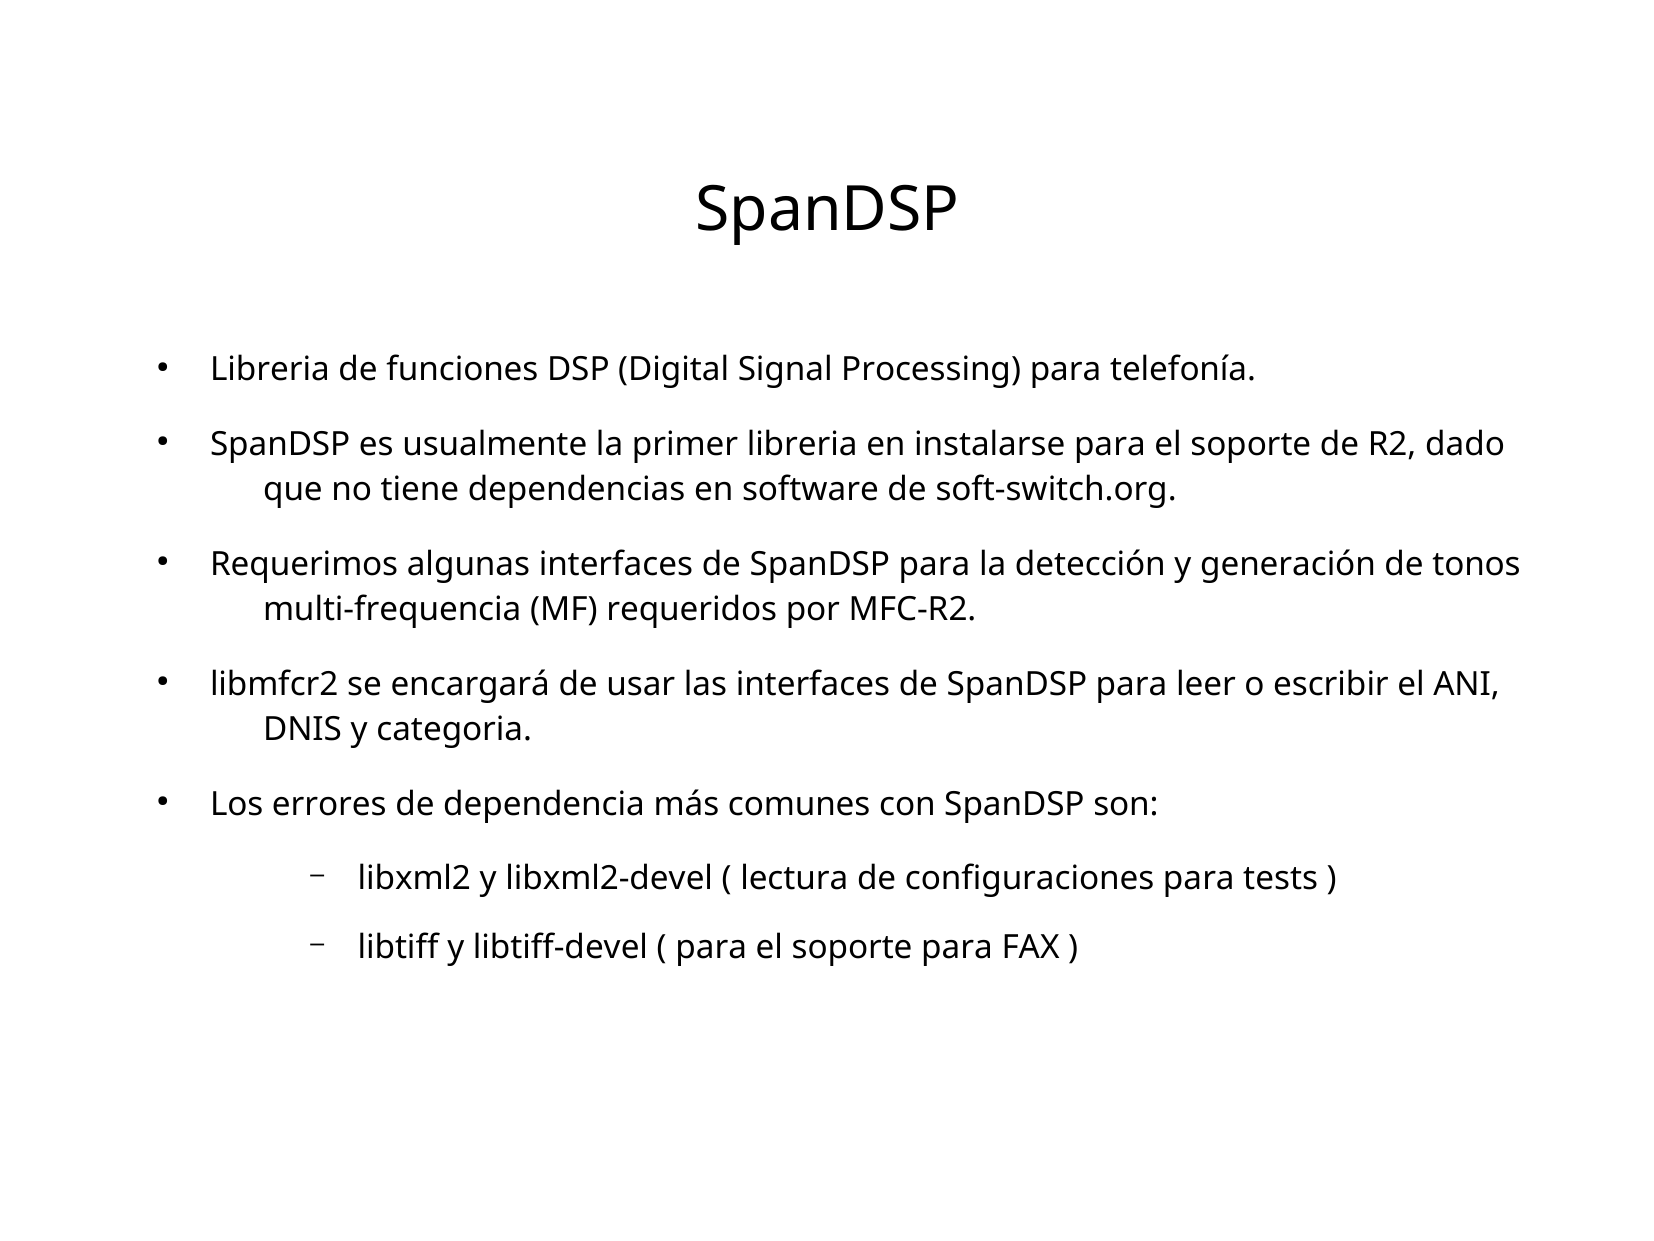

# SpanDSP
Libreria de funciones DSP (Digital Signal Processing) para telefonía.
SpanDSP es usualmente la primer libreria en instalarse para el soporte de R2, dado que no tiene dependencias en software de soft-switch.org.
Requerimos algunas interfaces de SpanDSP para la detección y generación de tonos multi-frequencia (MF) requeridos por MFC-R2.
libmfcr2 se encargará de usar las interfaces de SpanDSP para leer o escribir el ANI, DNIS y categoria.
Los errores de dependencia más comunes con SpanDSP son:
libxml2 y libxml2-devel ( lectura de configuraciones para tests )
libtiff y libtiff-devel ( para el soporte para FAX )